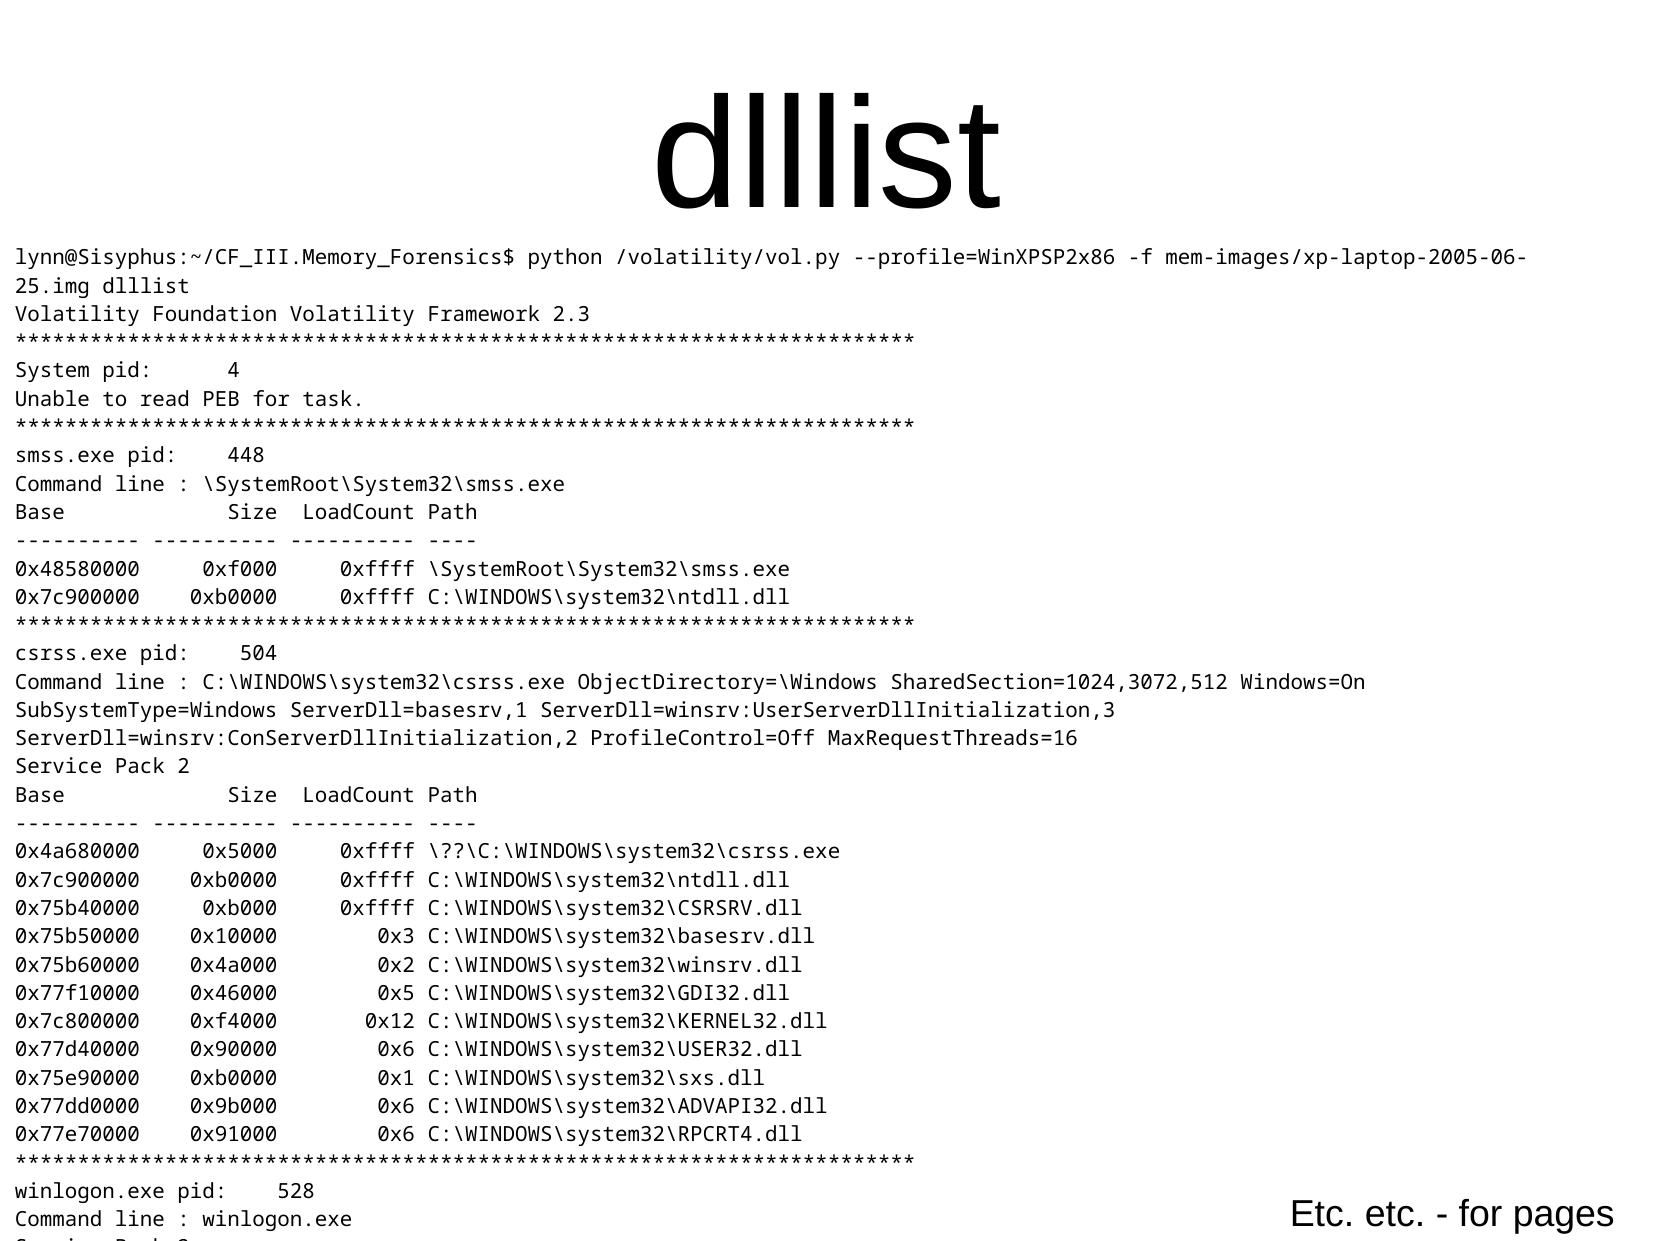

# dlllist
lynn@Sisyphus:~/CF_III.Memory_Forensics$ python /volatility/vol.py --profile=WinXPSP2x86 -f mem-images/xp-laptop-2005-06-25.img dlllist
Volatility Foundation Volatility Framework 2.3
************************************************************************
System pid: 4
Unable to read PEB for task.
************************************************************************
smss.exe pid: 448
Command line : \SystemRoot\System32\smss.exe
Base Size LoadCount Path
---------- ---------- ---------- ----
0x48580000 0xf000 0xffff \SystemRoot\System32\smss.exe
0x7c900000 0xb0000 0xffff C:\WINDOWS\system32\ntdll.dll
************************************************************************
csrss.exe pid: 504
Command line : C:\WINDOWS\system32\csrss.exe ObjectDirectory=\Windows SharedSection=1024,3072,512 Windows=On SubSystemType=Windows ServerDll=basesrv,1 ServerDll=winsrv:UserServerDllInitialization,3 ServerDll=winsrv:ConServerDllInitialization,2 ProfileControl=Off MaxRequestThreads=16
Service Pack 2
Base Size LoadCount Path
---------- ---------- ---------- ----
0x4a680000 0x5000 0xffff \??\C:\WINDOWS\system32\csrss.exe
0x7c900000 0xb0000 0xffff C:\WINDOWS\system32\ntdll.dll
0x75b40000 0xb000 0xffff C:\WINDOWS\system32\CSRSRV.dll
0x75b50000 0x10000 0x3 C:\WINDOWS\system32\basesrv.dll
0x75b60000 0x4a000 0x2 C:\WINDOWS\system32\winsrv.dll
0x77f10000 0x46000 0x5 C:\WINDOWS\system32\GDI32.dll
0x7c800000 0xf4000 0x12 C:\WINDOWS\system32\KERNEL32.dll
0x77d40000 0x90000 0x6 C:\WINDOWS\system32\USER32.dll
0x75e90000 0xb0000 0x1 C:\WINDOWS\system32\sxs.dll
0x77dd0000 0x9b000 0x6 C:\WINDOWS\system32\ADVAPI32.dll
0x77e70000 0x91000 0x6 C:\WINDOWS\system32\RPCRT4.dll
************************************************************************
winlogon.exe pid: 528
Command line : winlogon.exe
Service Pack 2
Etc. etc. - for pages